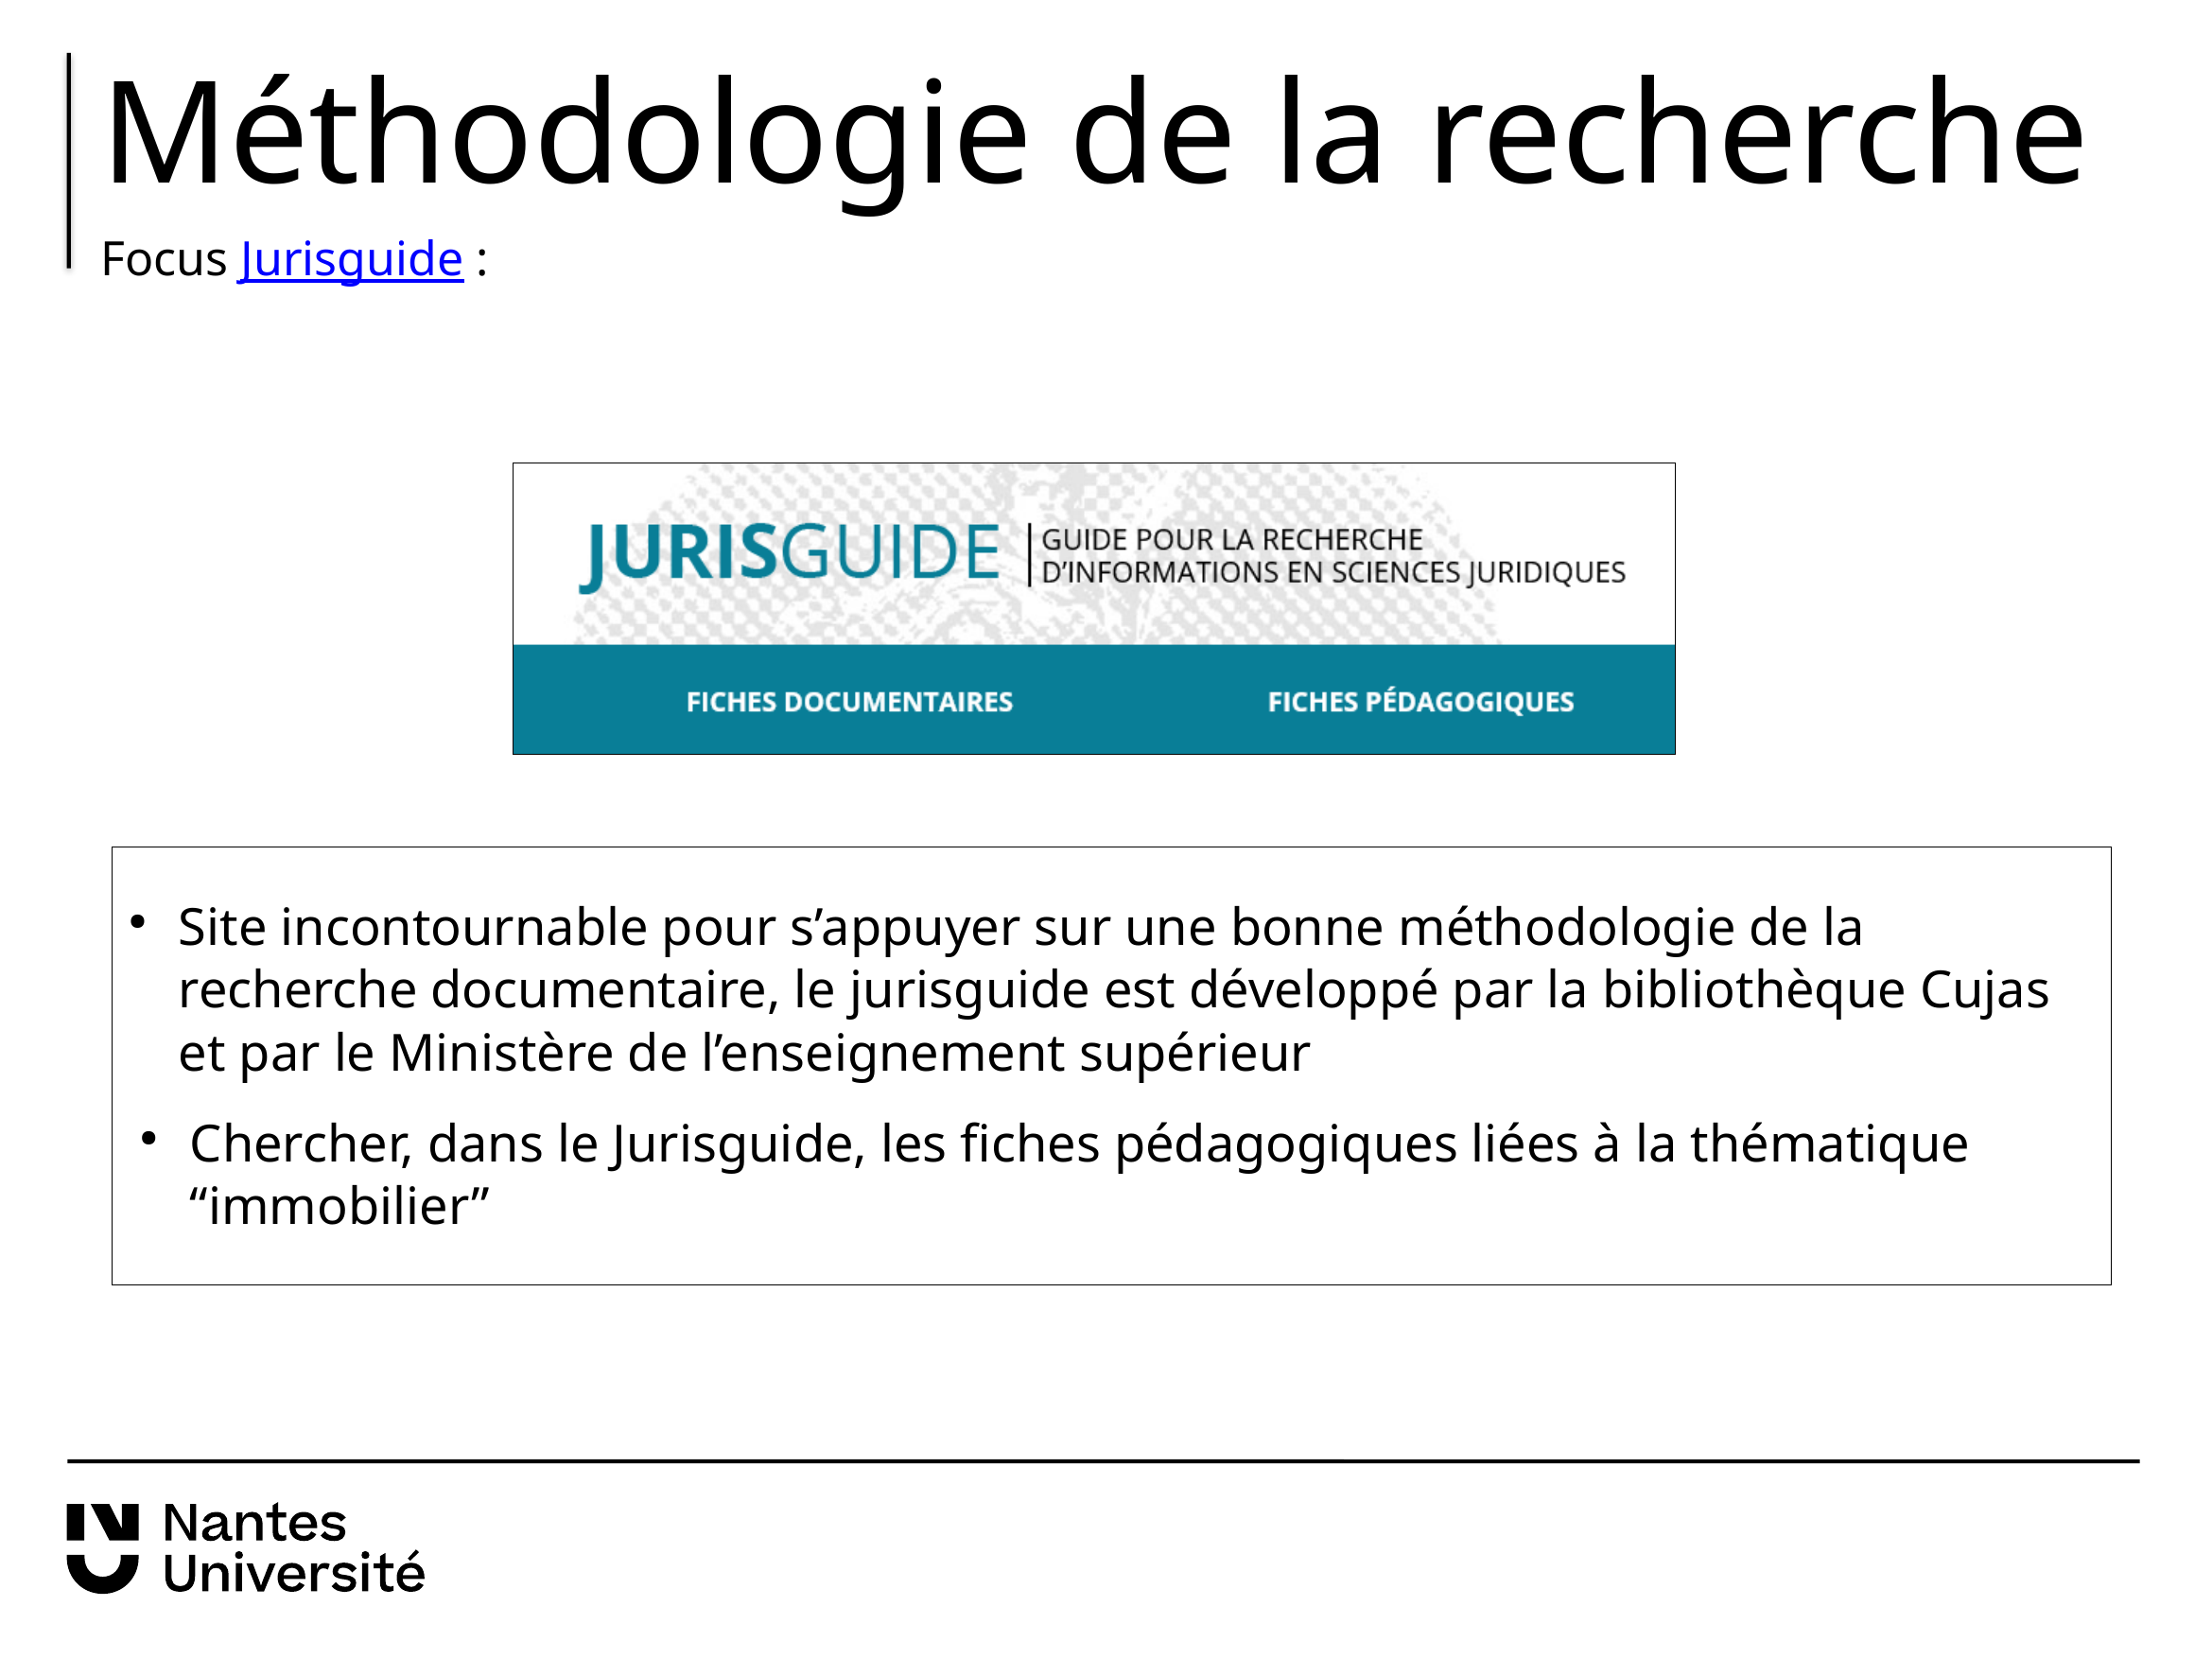

# Méthodologie de la recherche Focus Jurisguide :
Site incontournable pour s’appuyer sur une bonne méthodologie de la recherche documentaire, le jurisguide est développé par la bibliothèque Cujas et par le Ministère de l’enseignement supérieur
Chercher, dans le Jurisguide, les fiches pédagogiques liées à la thématique “immobilier”